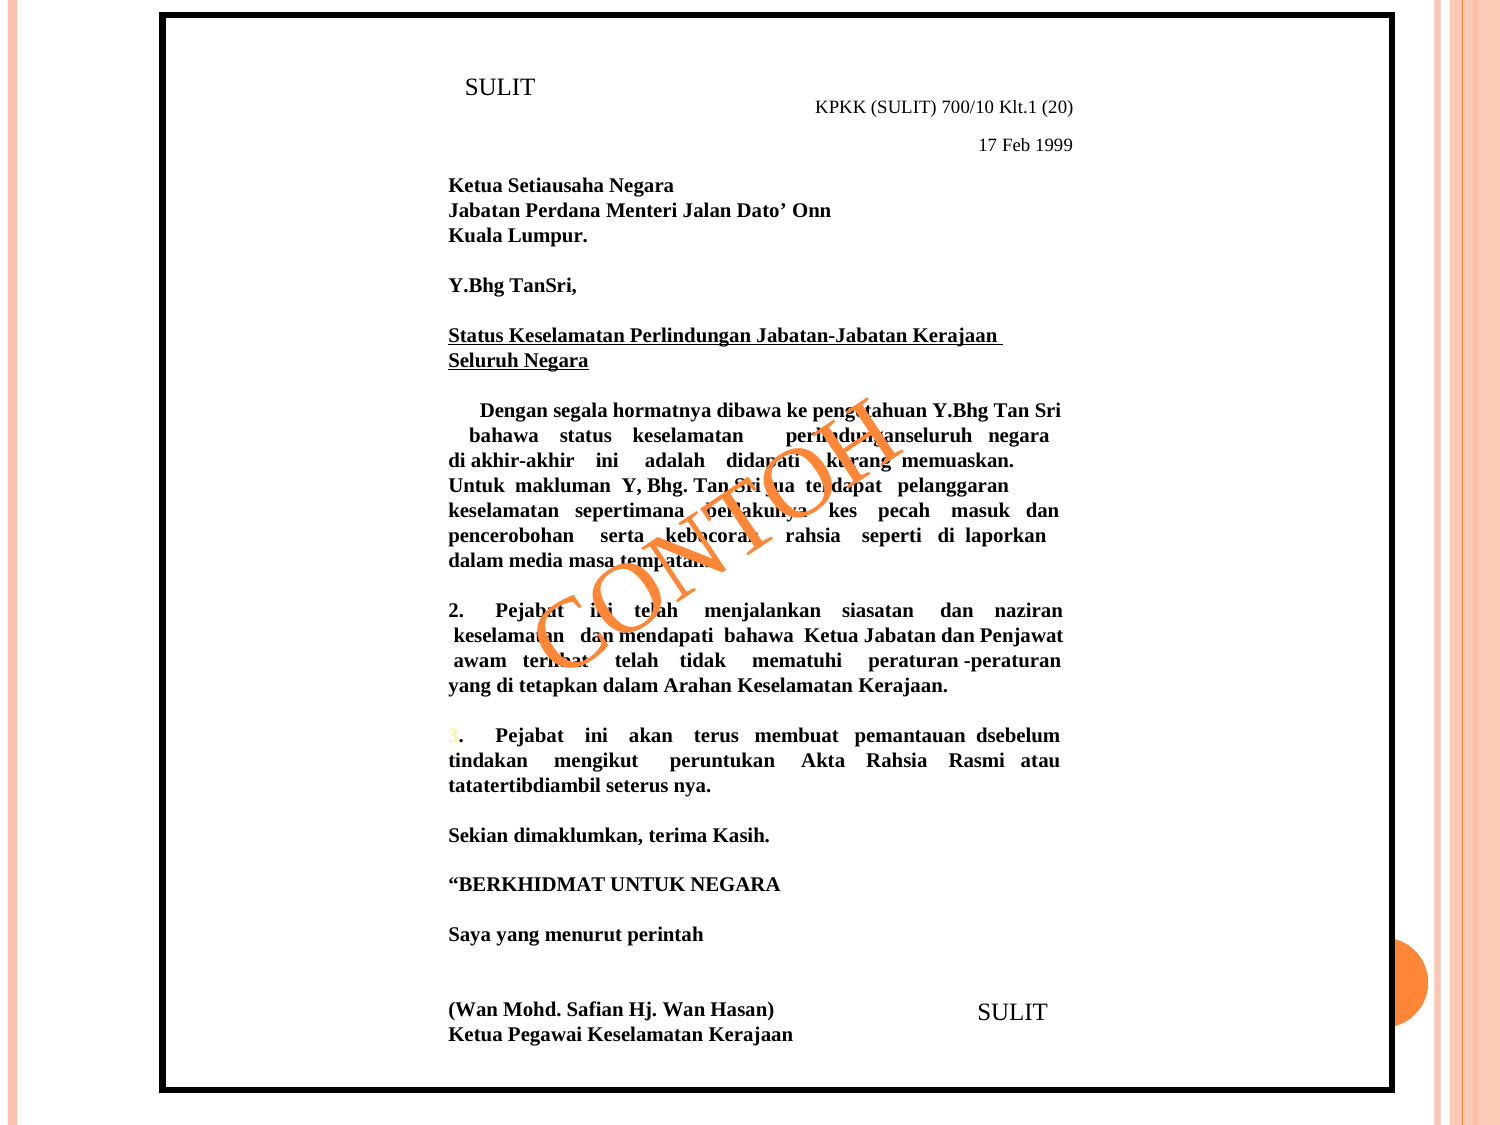

SULIT
KPKK (SULIT) 700/10 Klt.1 (20)
17 Feb 1999
Ketua Setiausaha Negara
Jabatan Perdana Menteri Jalan Dato’ Onn
Kuala Lumpur.
Y.Bhg TanSri,
Status Keselamatan Perlindungan Jabatan-Jabatan Kerajaan Seluruh Negara
 Dengan segala hormatnya dibawa ke pengetahuan Y.Bhg Tan Sri bahawa status keselamatan perlindunganseluruh negara di akhir-akhir ini adalah didapati kurang memuaskan. Untuk makluman Y, Bhg. Tan Sri jua terdapat pelanggaran keselamatan sepertimana berlakunya kes pecah masuk dan pencerobohan serta kebocoran rahsia seperti di laporkan dalam media masa tempatan.
2. Pejabat ini telah menjalankan siasatan dan naziran keselamatan dan mendapati bahawa Ketua Jabatan dan Penjawat awam terlibat telah tidak mematuhi peraturan -peraturan yang di tetapkan dalam Arahan Keselamatan Kerajaan.
3. Pejabat ini akan terus membuat pemantauan dsebelum tindakan mengikut peruntukan Akta Rahsia Rasmi atau tatatertibdiambil seterus nya.
Sekian dimaklumkan, terima Kasih.
“BERKHIDMAT UNTUK NEGARA
Saya yang menurut perintah
(Wan Mohd. Safian Hj. Wan Hasan)
Ketua Pegawai Keselamatan Kerajaan
#
CONTOH
SULIT